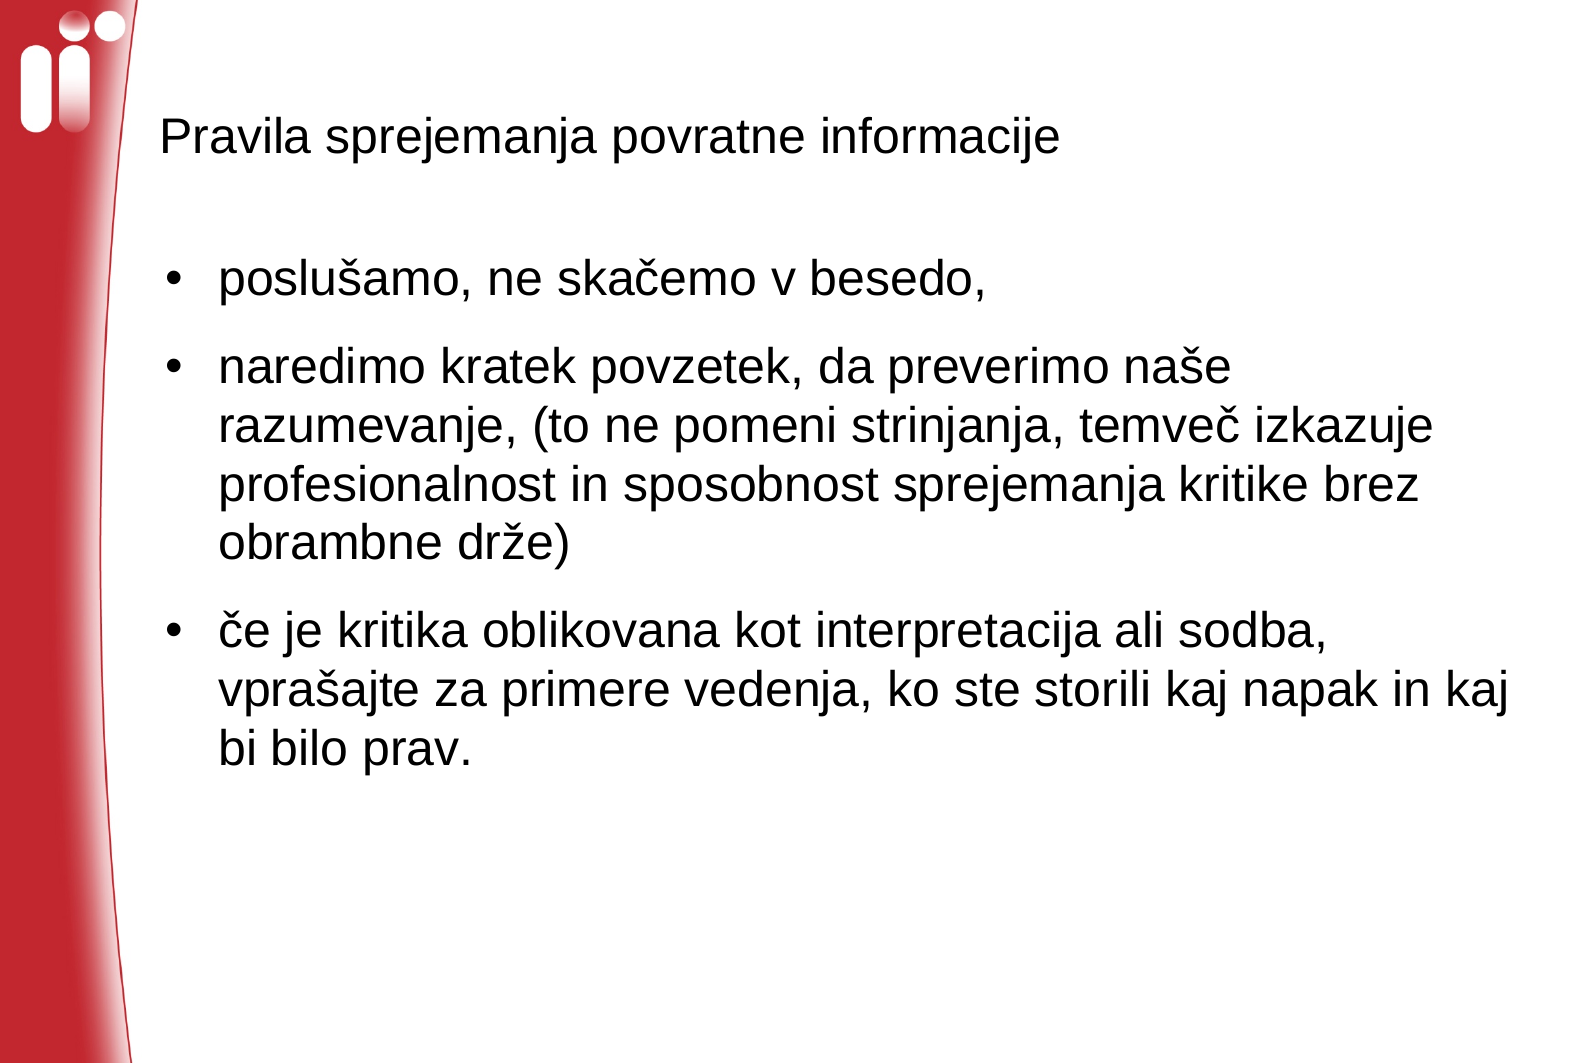

# Pravila sprejemanja povratne informacije
poslušamo, ne skačemo v besedo,
naredimo kratek povzetek, da preverimo naše razumevanje, (to ne pomeni strinjanja, temveč izkazuje profesionalnost in sposobnost sprejemanja kritike brez obrambne drže)
če je kritika oblikovana kot interpretacija ali sodba, vprašajte za primere vedenja, ko ste storili kaj napak in kaj bi bilo prav.